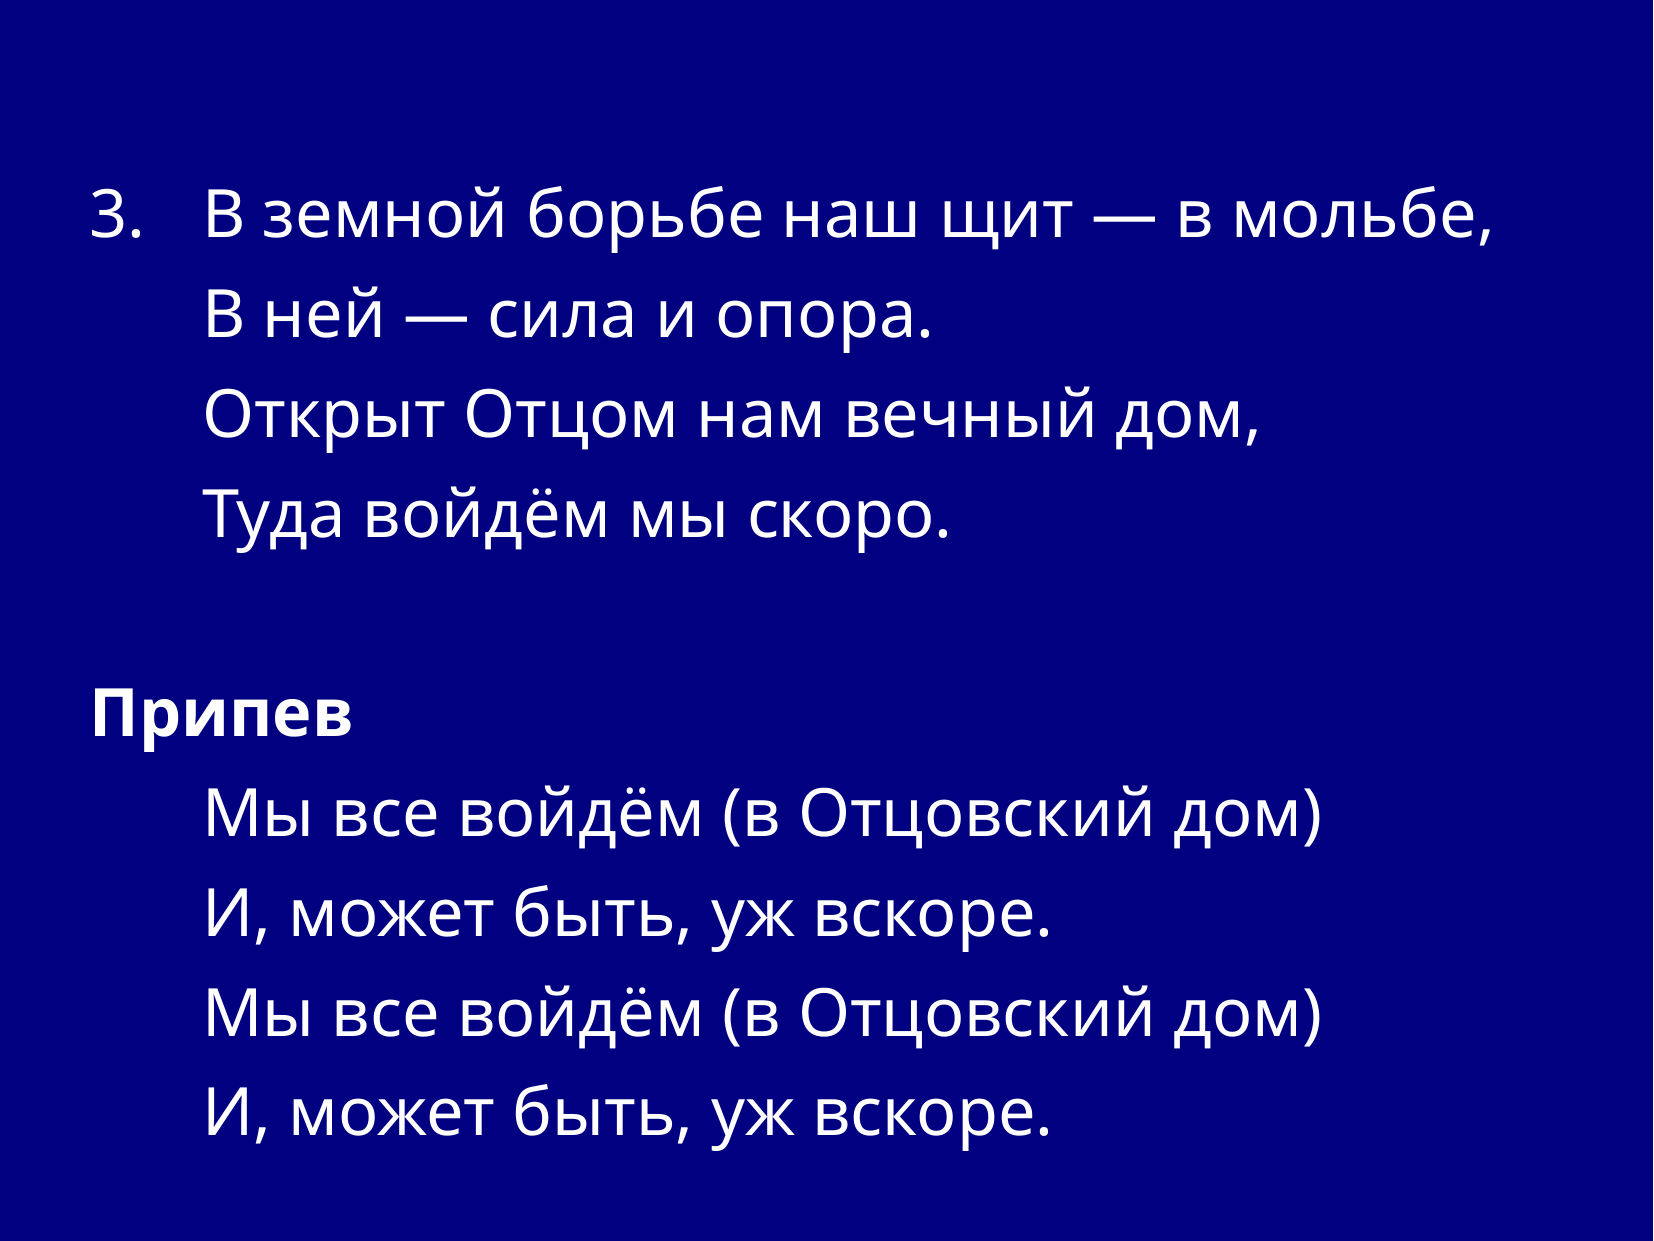

3.	В земной борьбе наш щит — в мольбе,
	В ней — сила и опора.
	Открыт Отцом нам вечный дом,
	Туда войдём мы скоро.
Припев
	Мы все войдём (в Отцовский дом)
	И, может быть, уж вскоре.
	Мы все войдём (в Отцовский дом)
	И, может быть, уж вскоре.